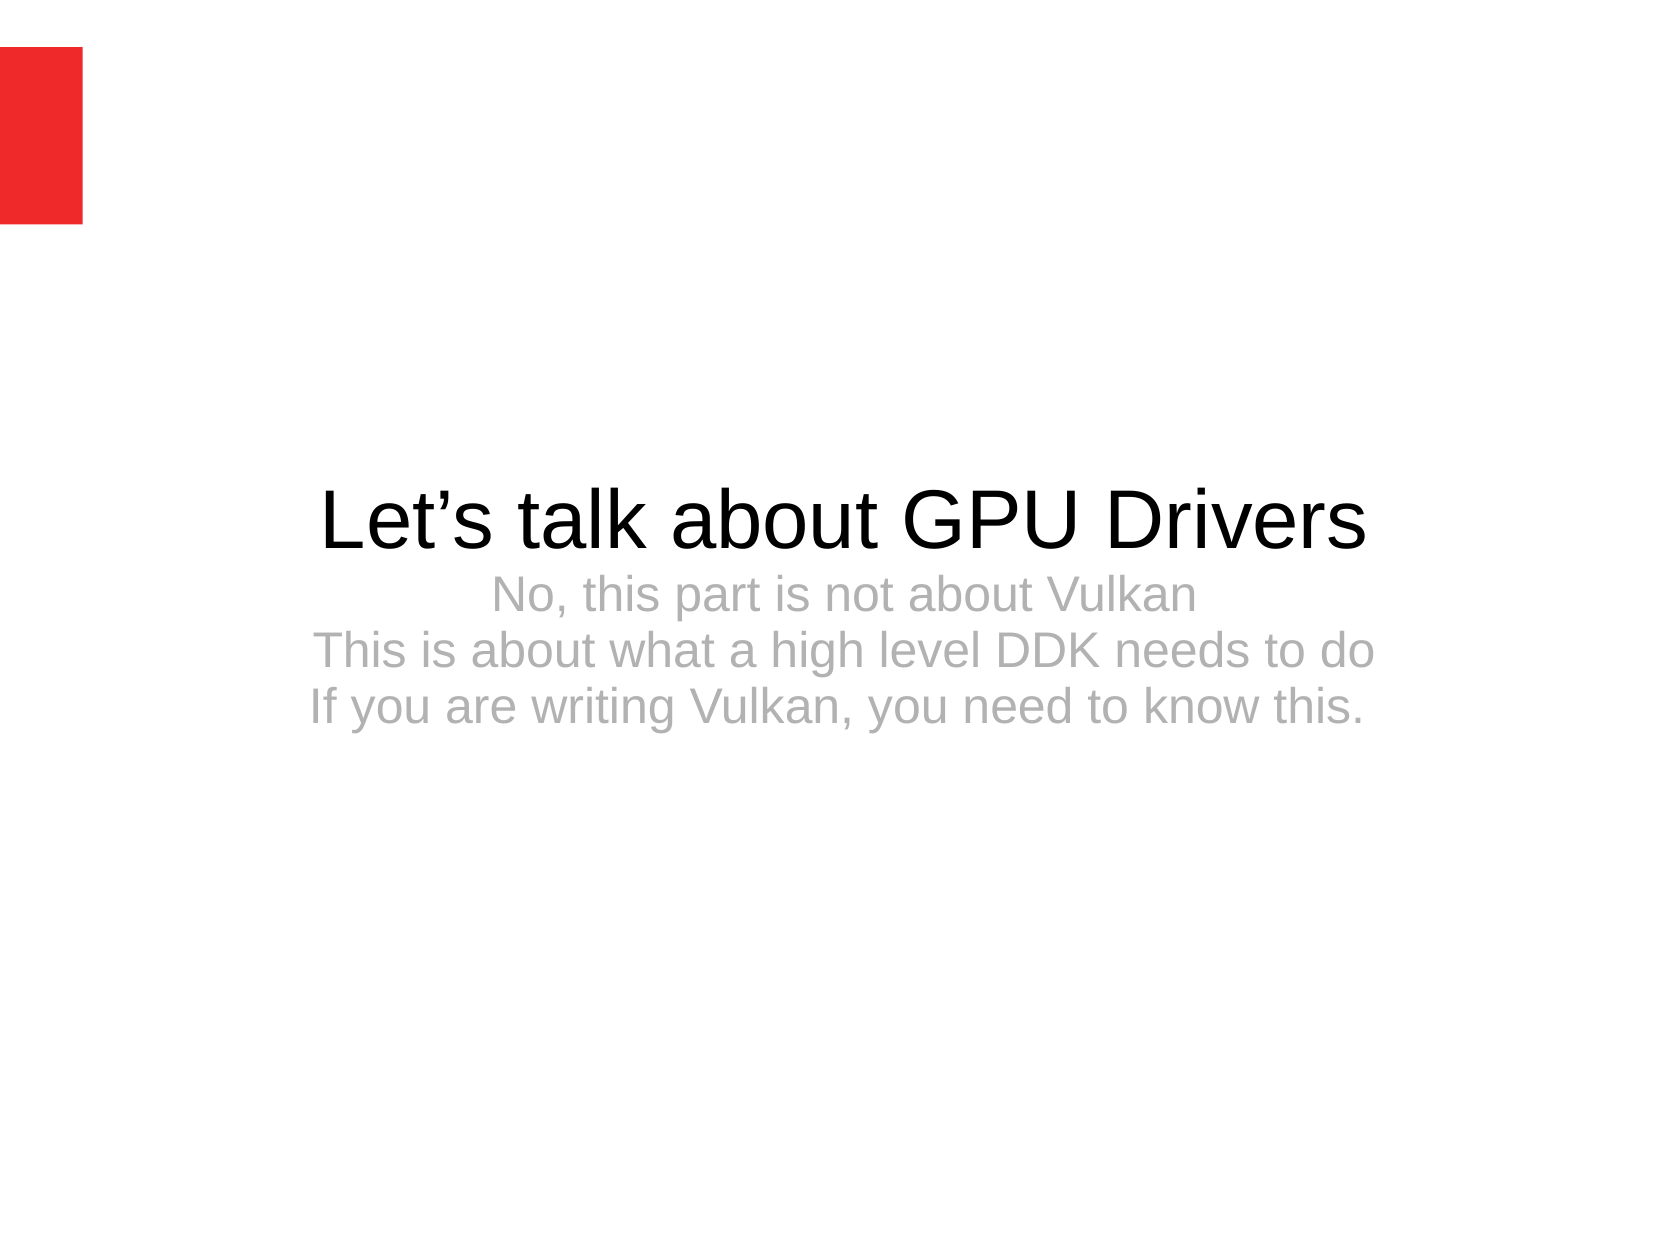

# Let’s talk about GPU Drivers
No, this part is not about Vulkan
This is about what a high level DDK needs to do
If you are writing Vulkan, you need to know this.